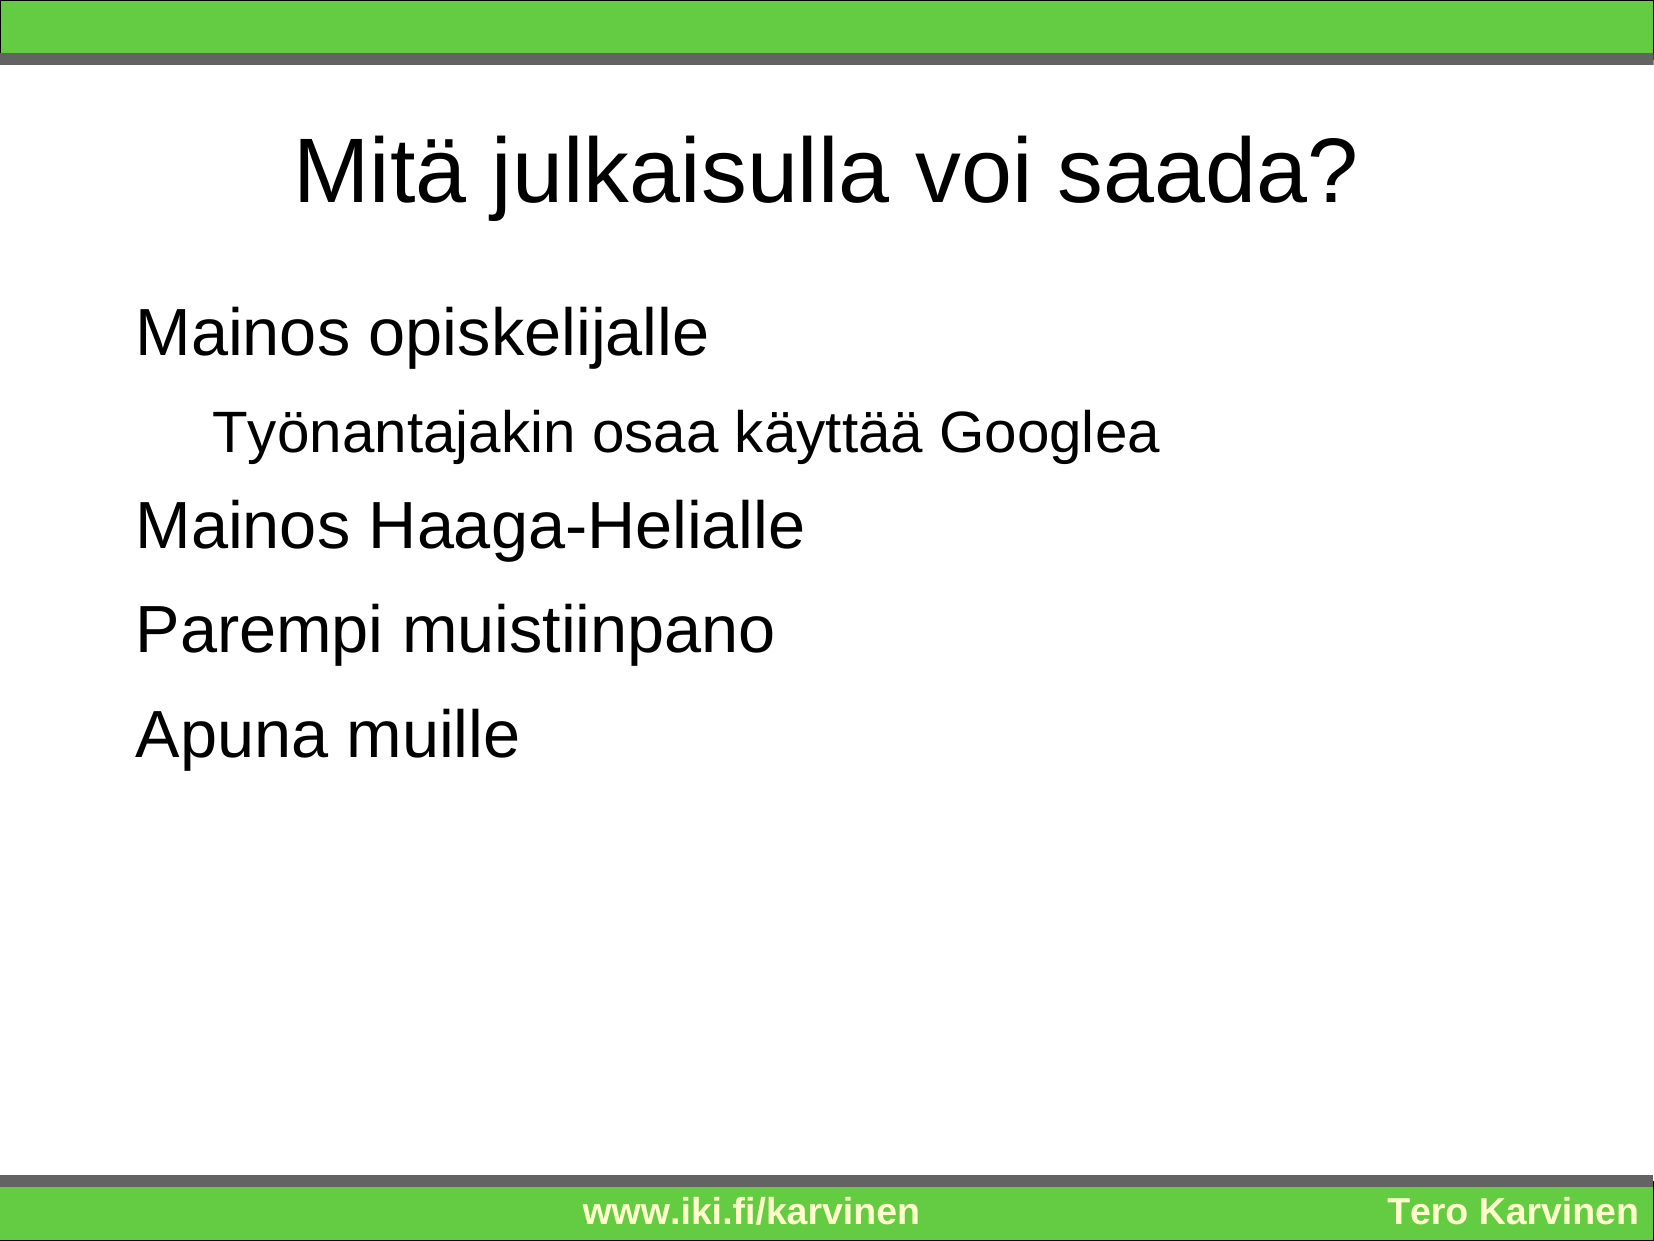

# Mitä julkaisulla voi saada?
Mainos opiskelijalle
Työnantajakin osaa käyttää Googlea
Mainos Haaga-Helialle
Parempi muistiinpano
Apuna muille